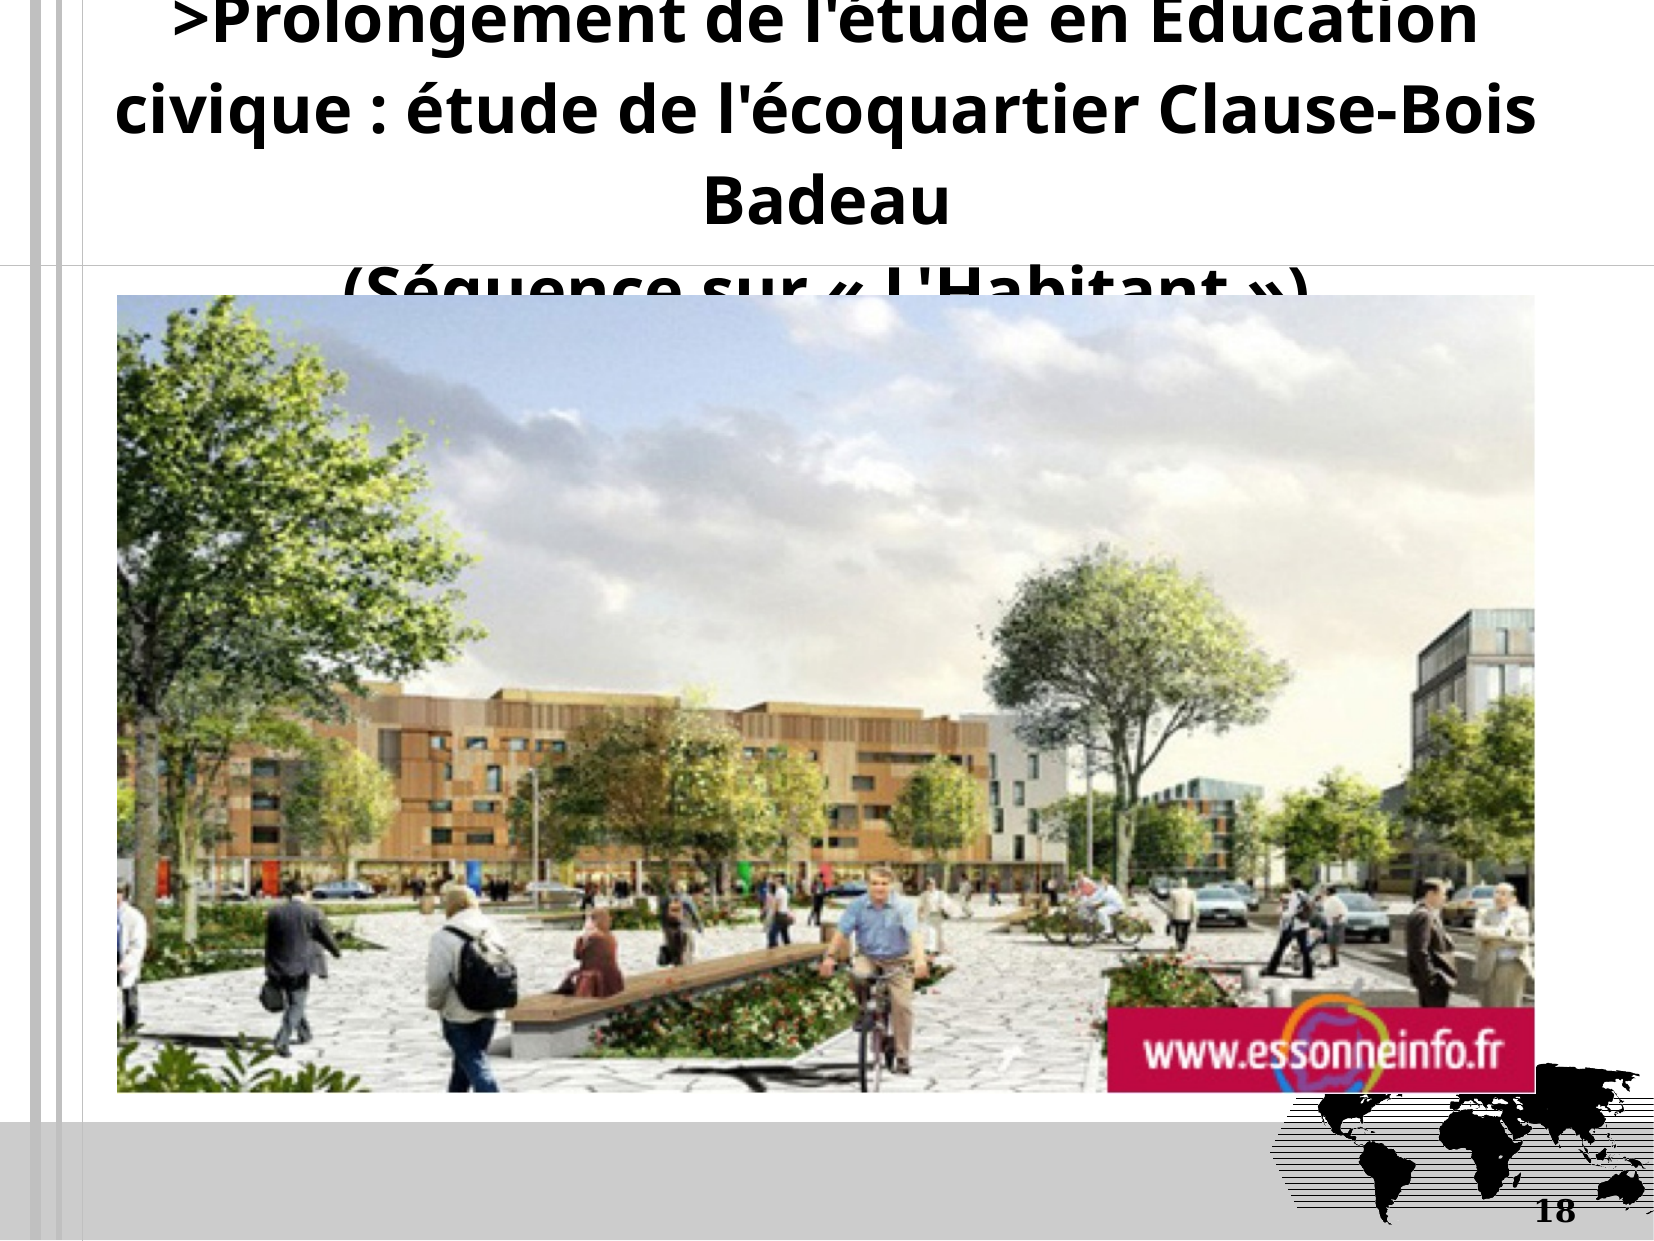

# >Prolongement de l'étude en Éducation civique : étude de l'écoquartier Clause-Bois Badeau (Séquence sur « L'Habitant »)
18